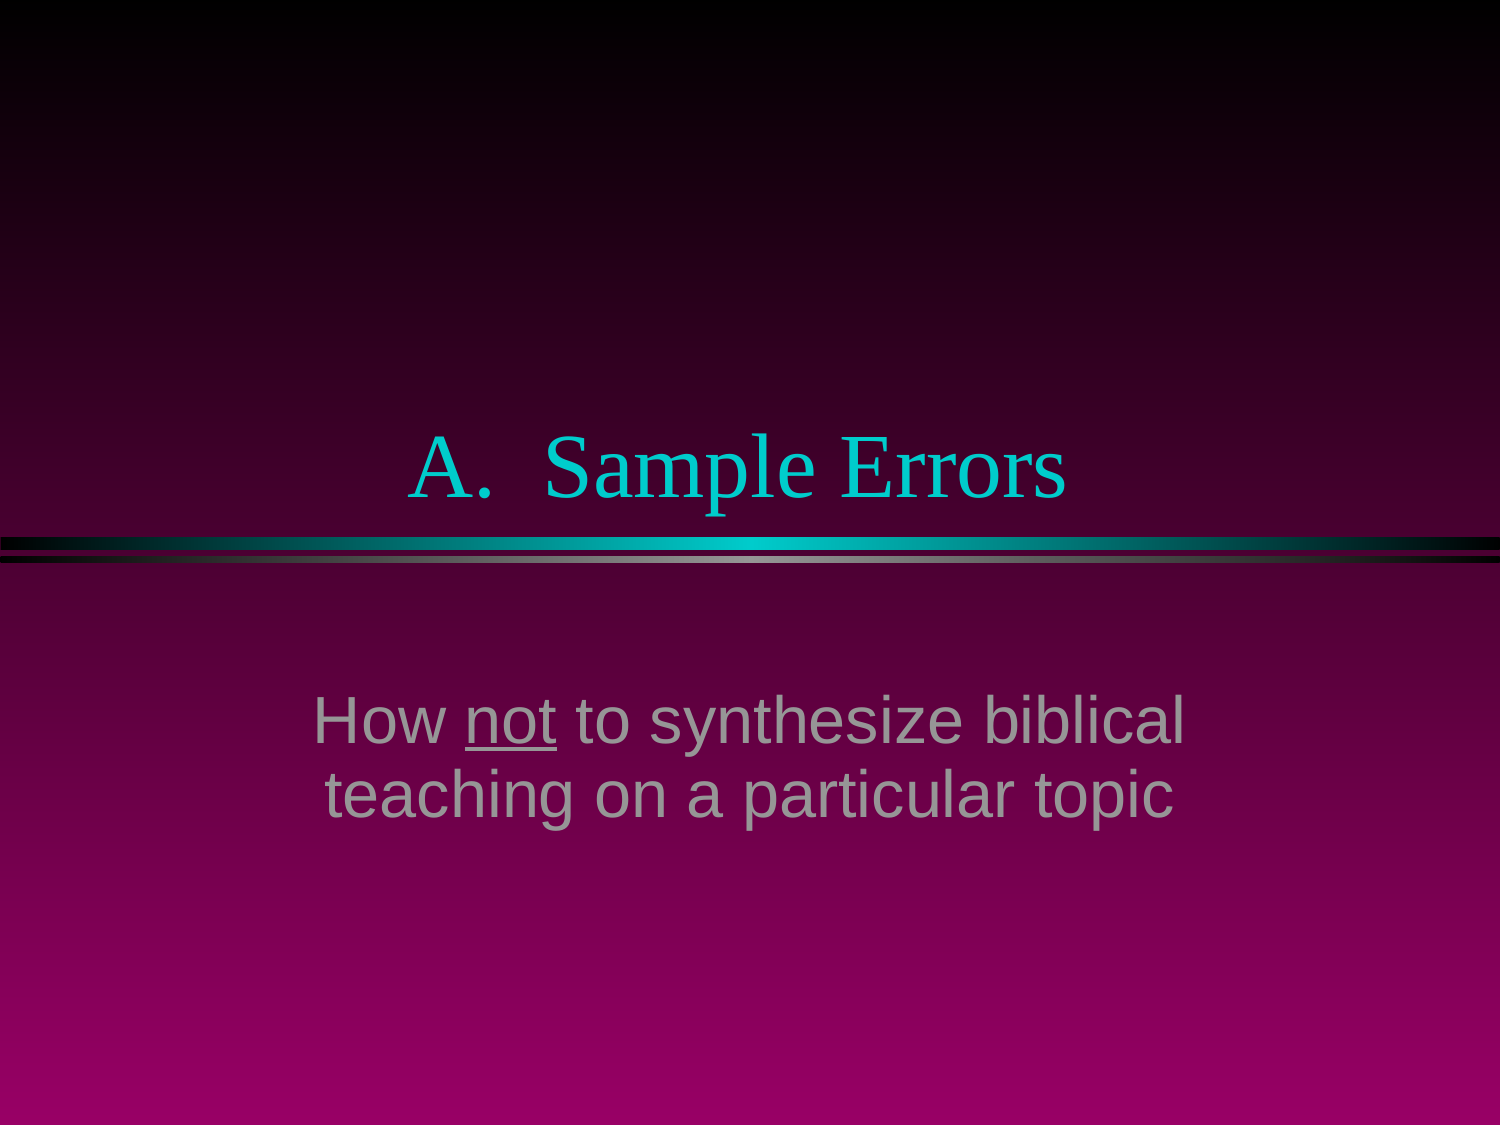

# A. Sample Errors
How not to synthesize biblical teaching on a particular topic